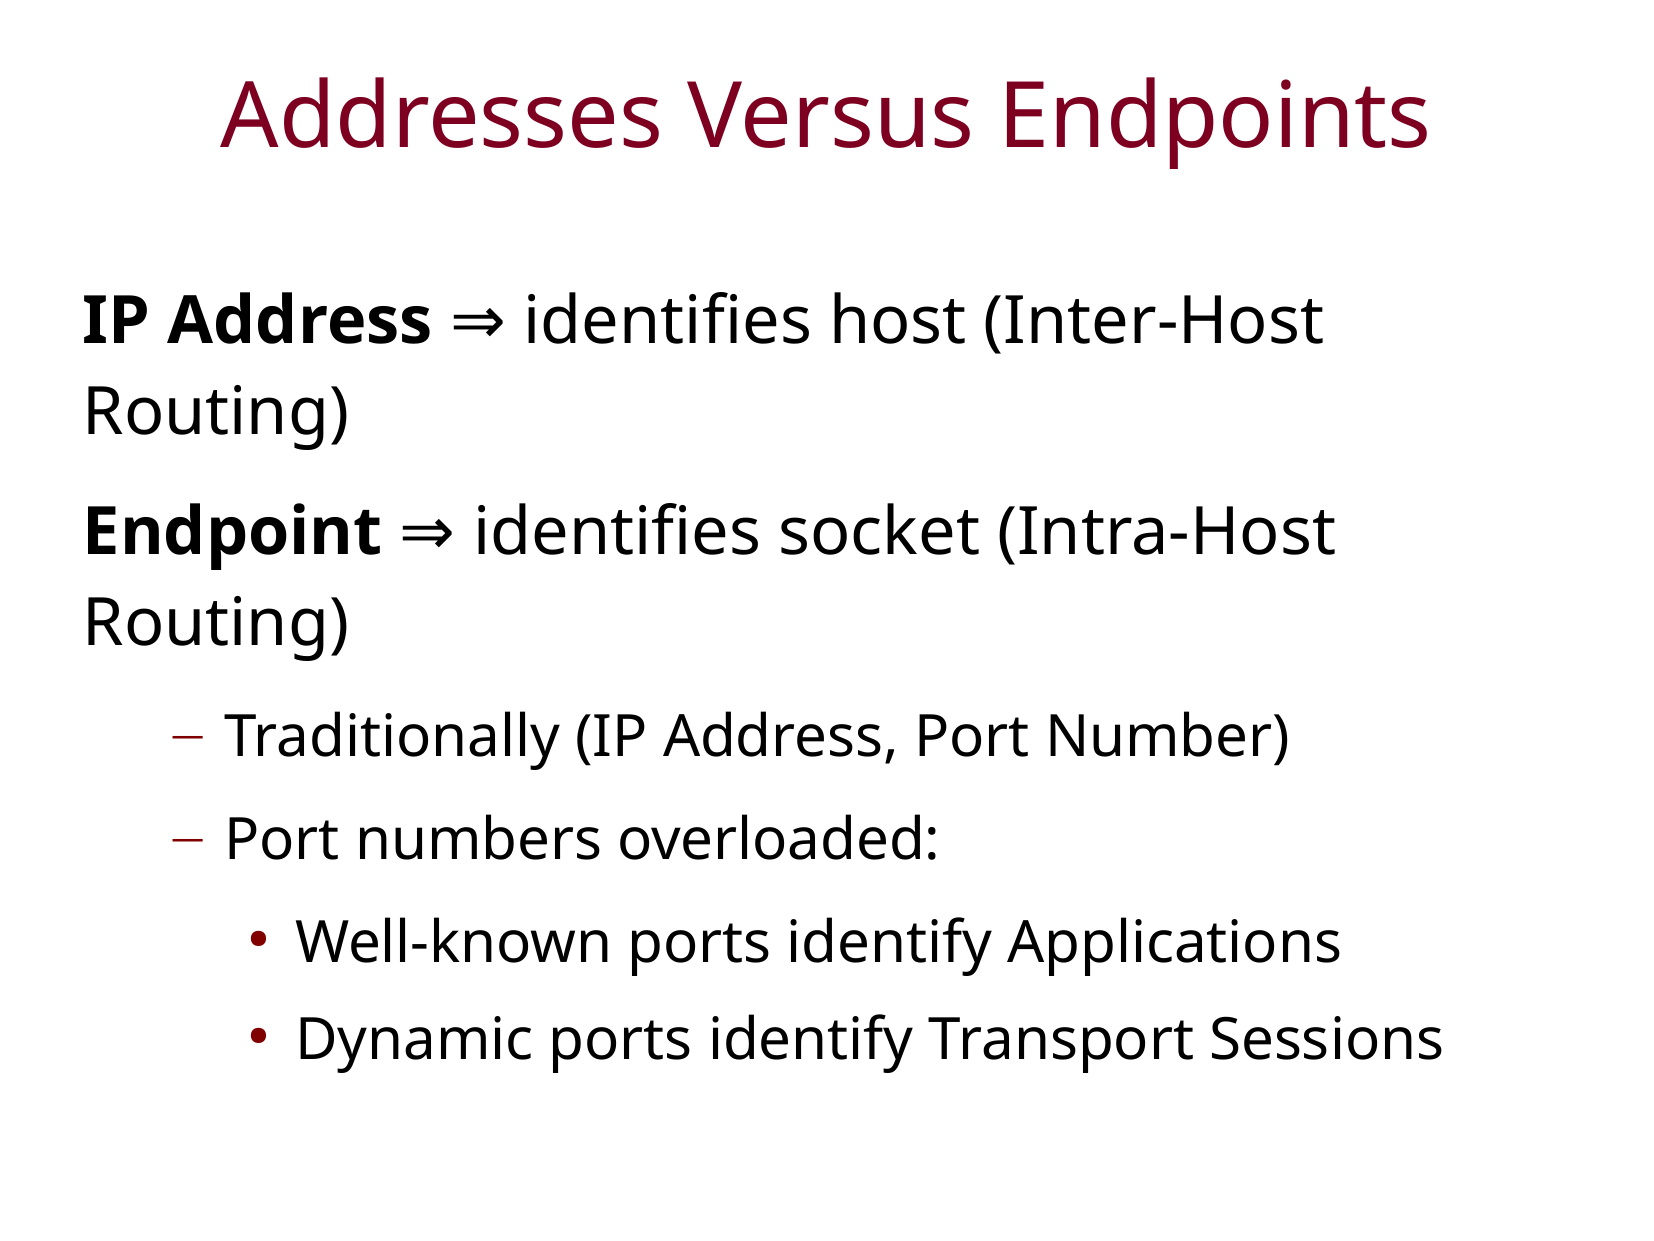

# Addresses Versus Endpoints
IP Address ⇒ identifies host (Inter-Host Routing)
Endpoint ⇒ identifies socket (Intra-Host Routing)
Traditionally (IP Address, Port Number)
Port numbers overloaded:
Well-known ports identify Applications
Dynamic ports identify Transport Sessions